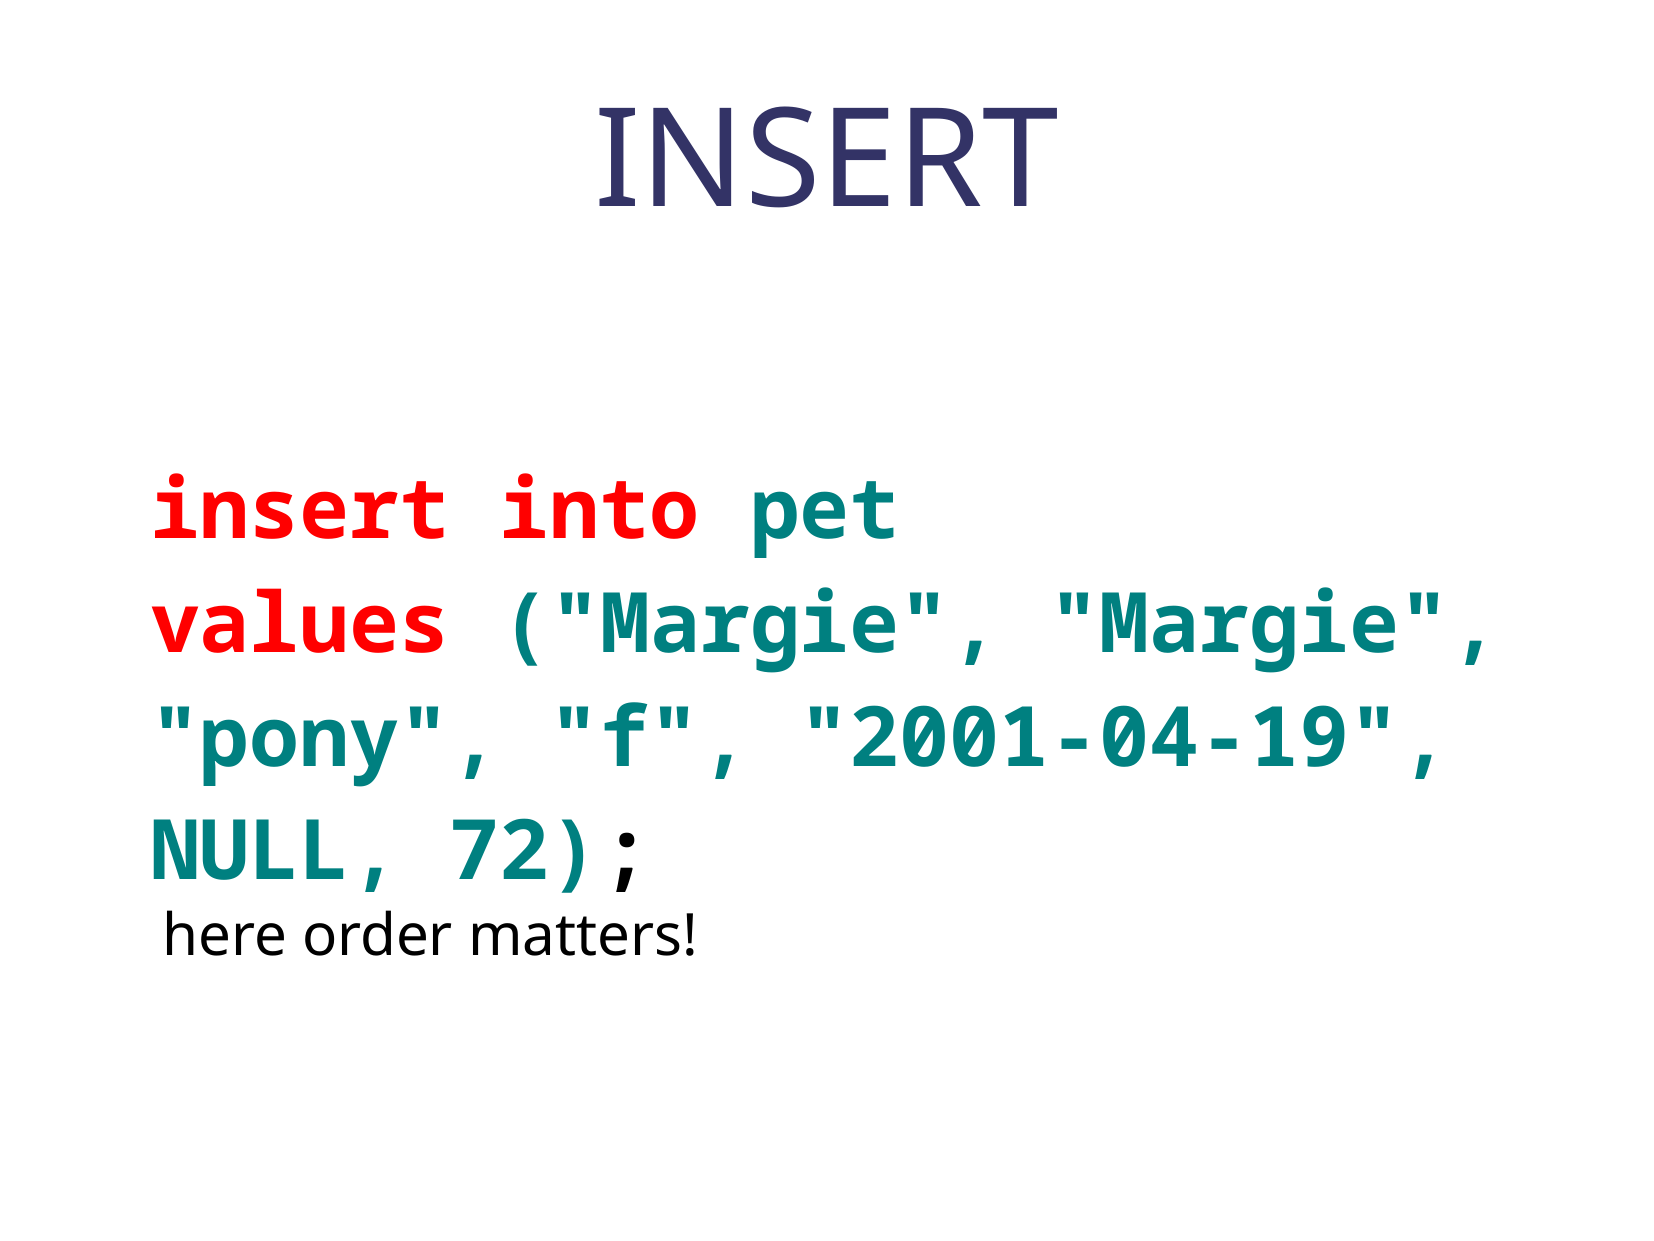

# INSERT
insert into pet
values ("Margie", "Margie", "pony", "f", "2001-04-19", NULL, 72);
here order matters!